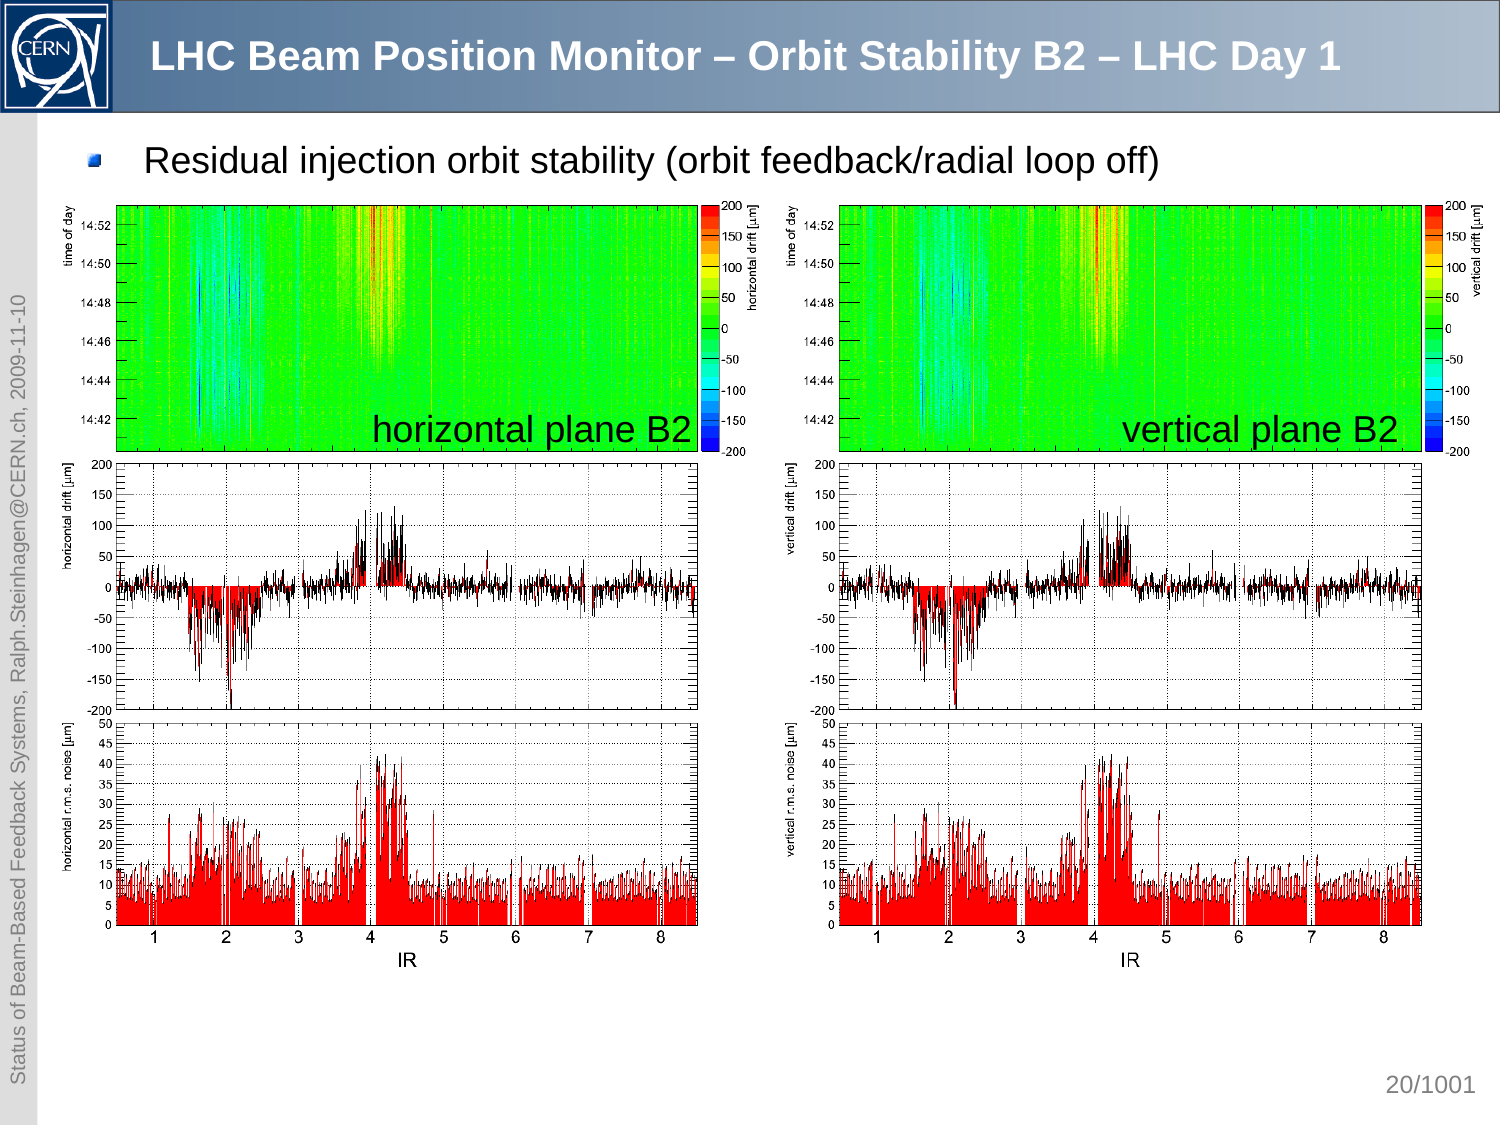

# LHC Beam Position Monitor – Orbit Stability B2 – LHC Day 1
Residual injection orbit stability (orbit feedback/radial loop off)
horizontal plane B2
vertical plane B2